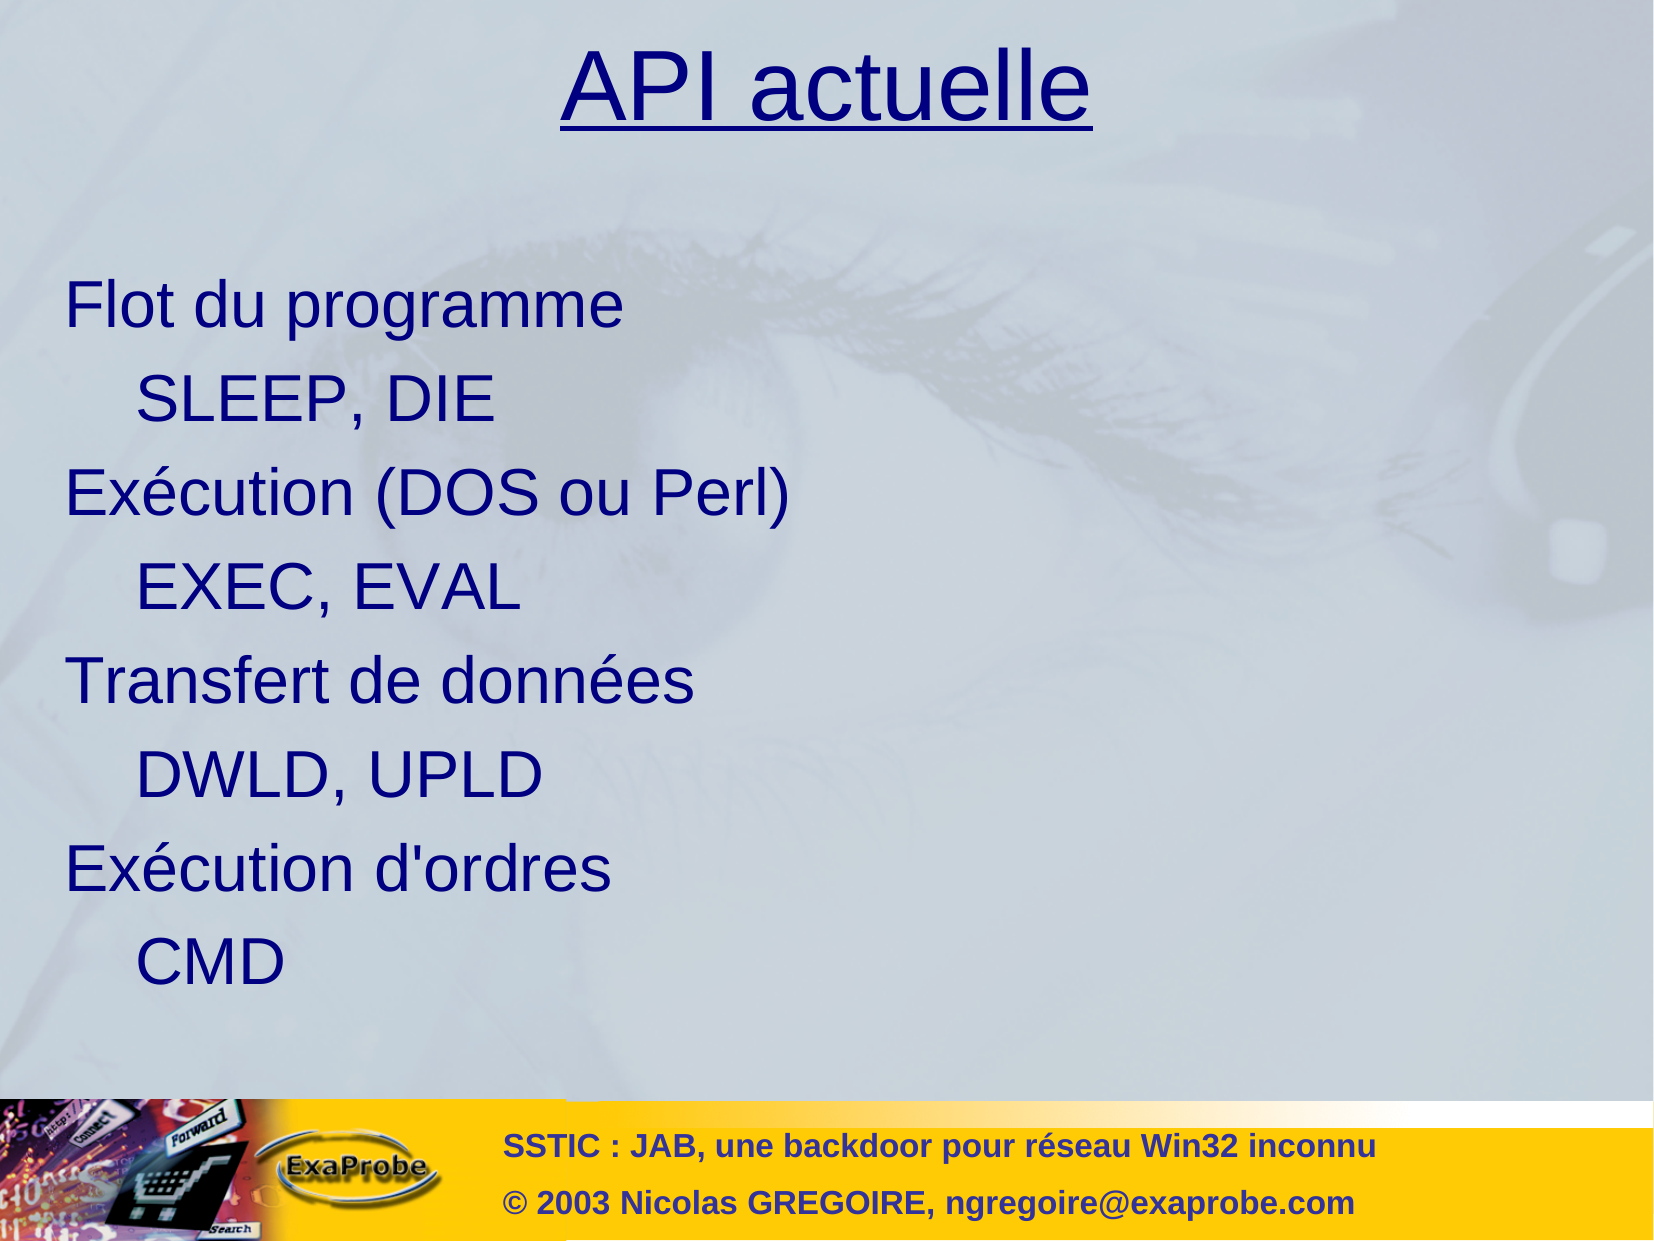

# API actuelle
 Flot du programme
 SLEEP, DIE
 Exécution (DOS ou Perl)
 EXEC, EVAL
 Transfert de données
 DWLD, UPLD
 Exécution d'ordres
 CMD